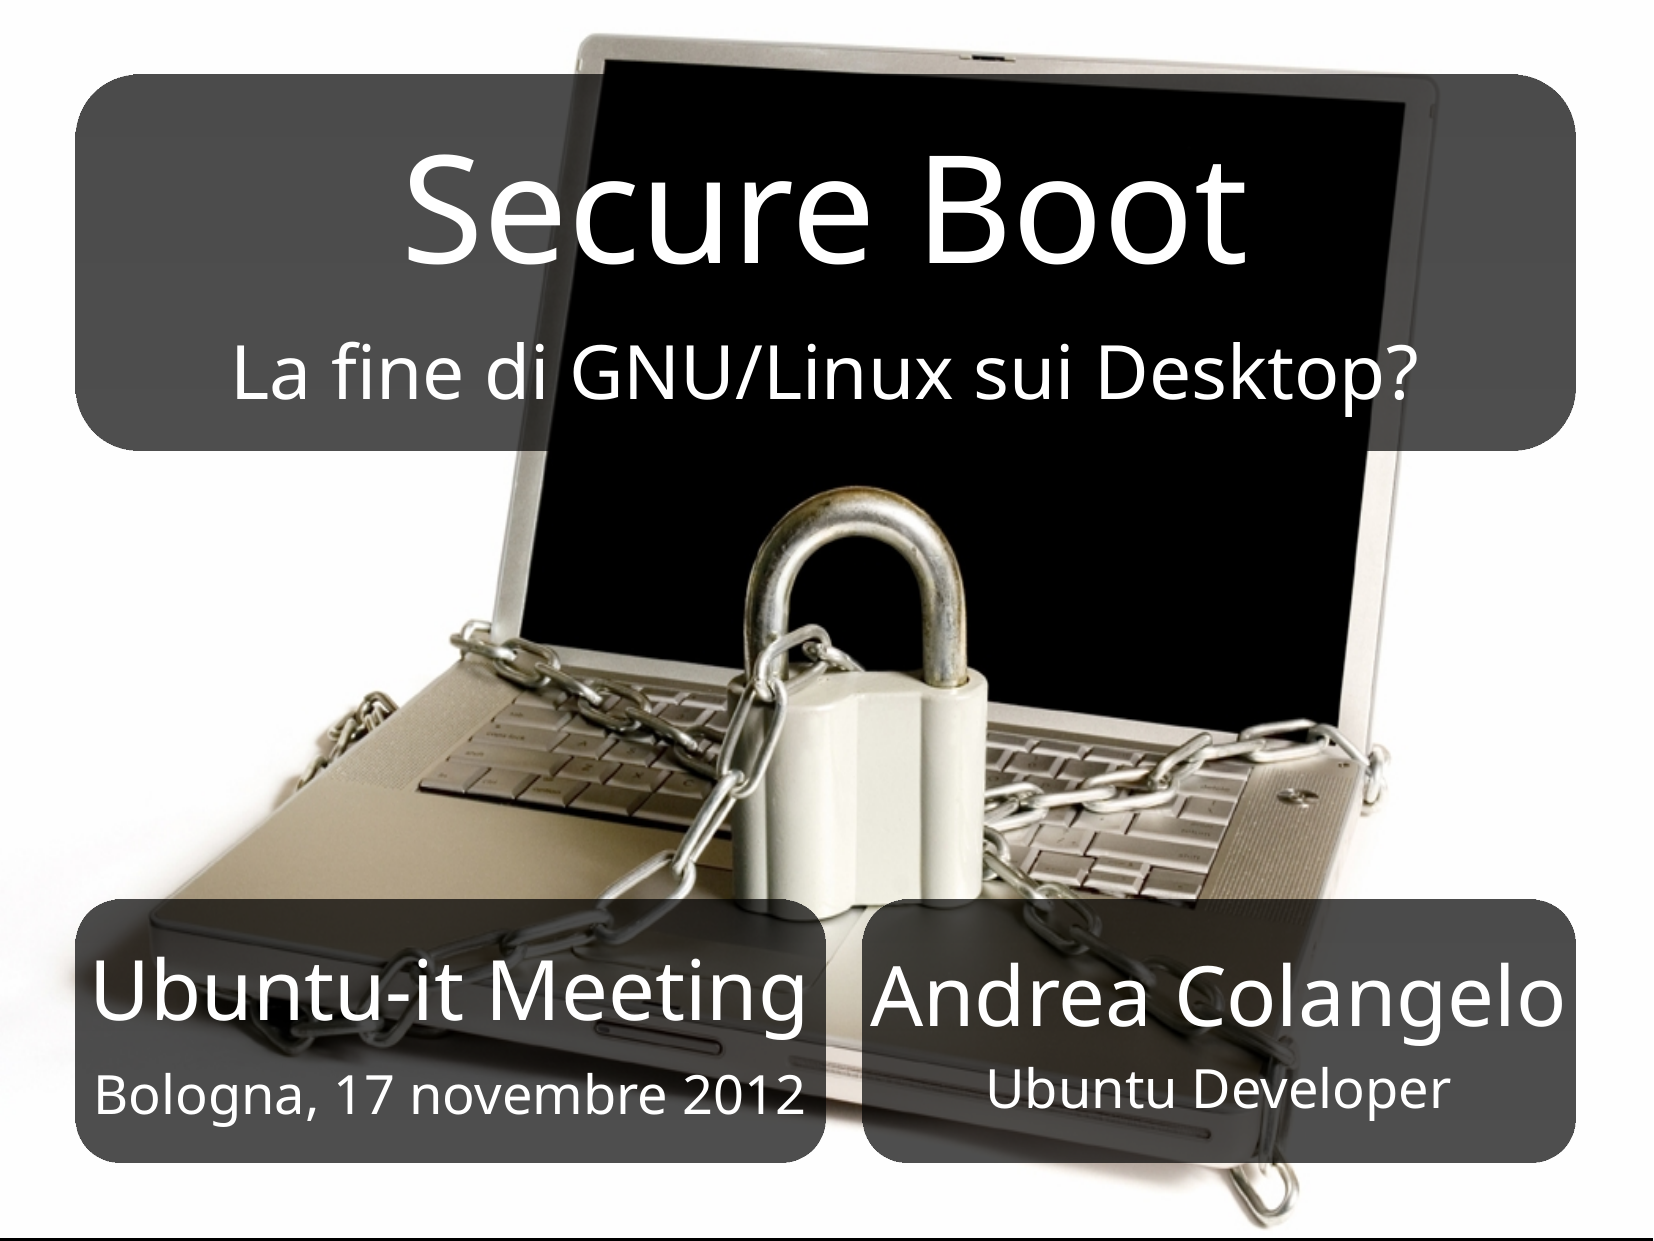

Secure Boot
La fine di GNU/Linux sui Desktop?
Ubuntu-it Meeting
Bologna, 17 novembre 2012
Andrea Colangelo
Ubuntu Developer